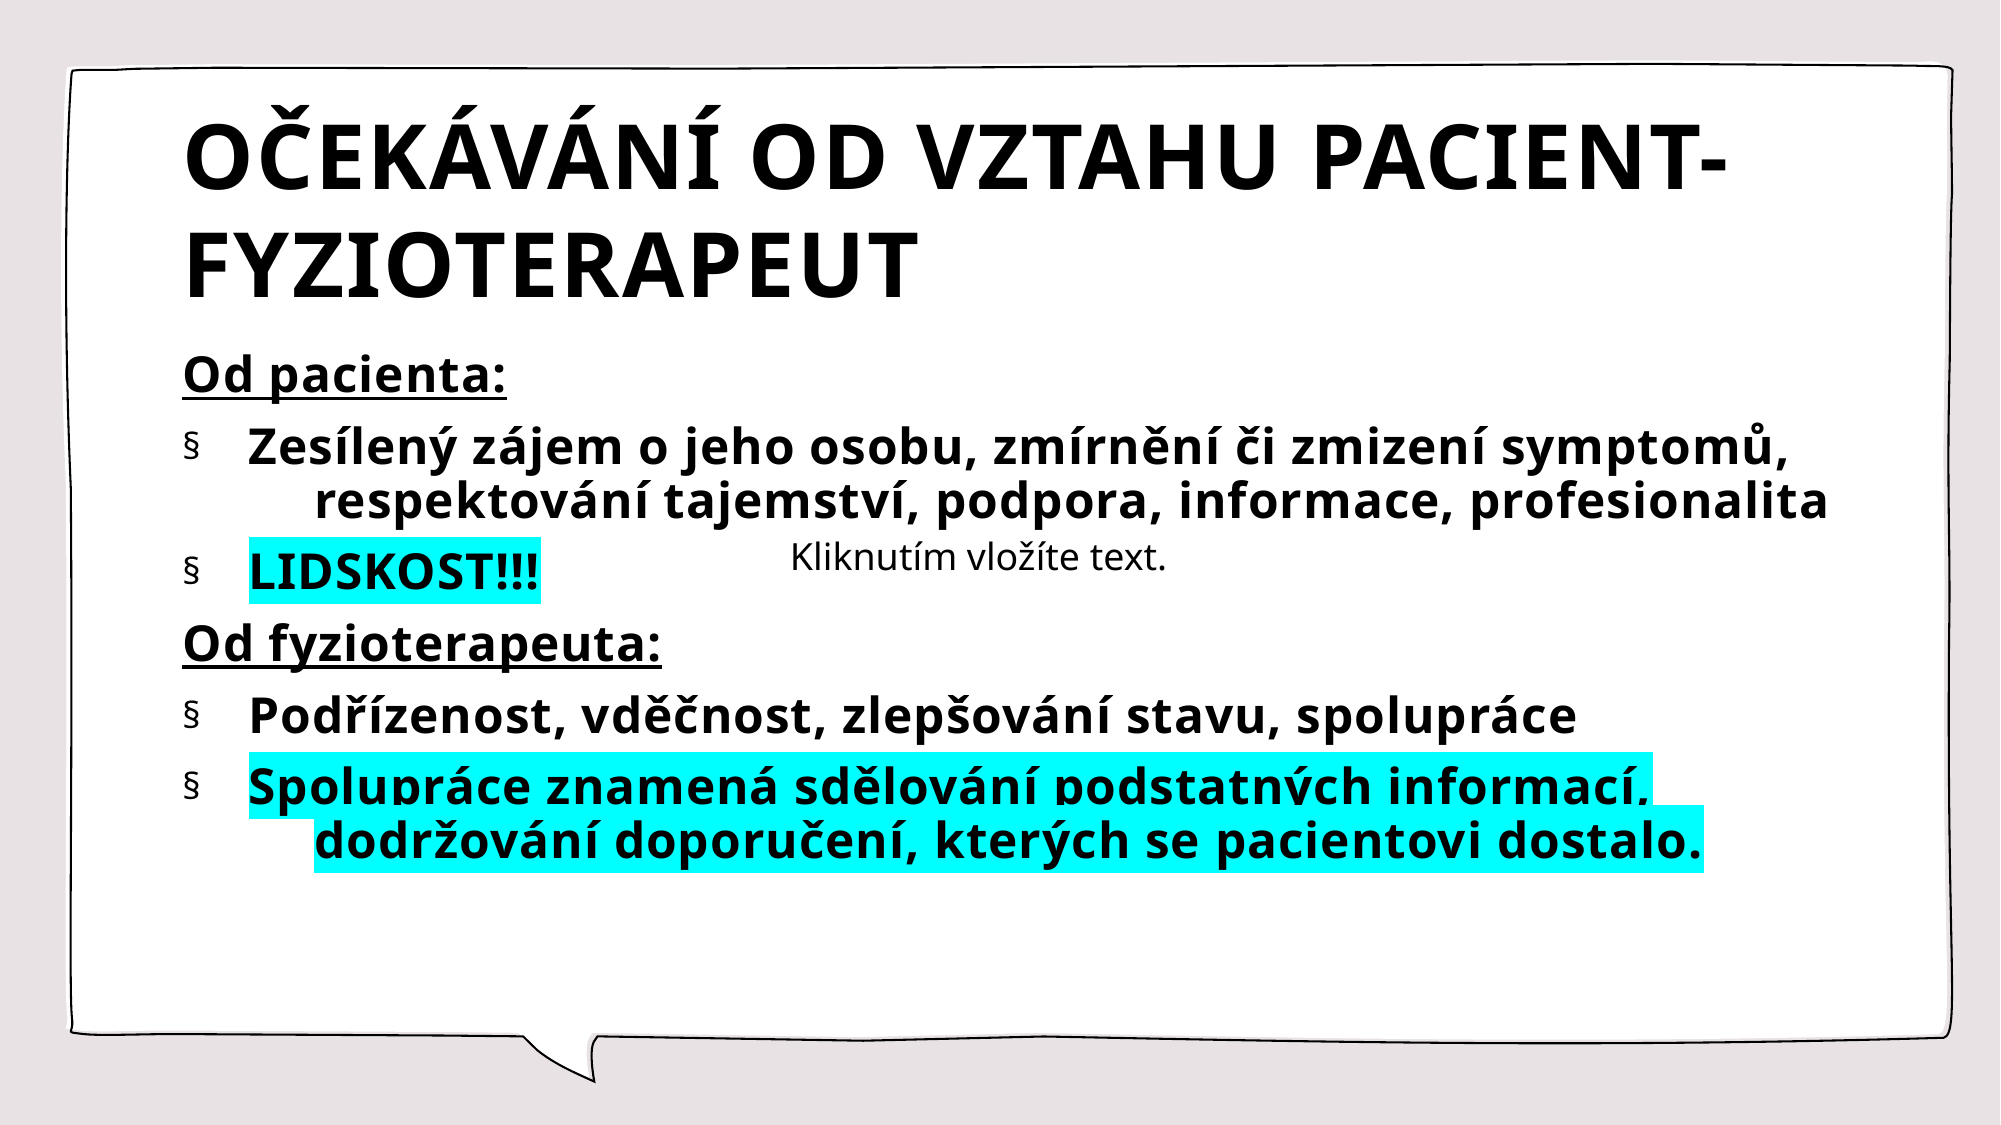

# OČEKÁVÁNÍ OD VZTAHU PACIENT-FYZIOTERAPEUT
Od pacienta:
Zesílený zájem o jeho osobu, zmírnění či zmizení symptomů, respektování tajemství, podpora, informace, profesionalita
LIDSKOST!!!
Od fyzioterapeuta:
Podřízenost, vděčnost, zlepšování stavu, spolupráce
Spolupráce znamená sdělování podstatných informací, dodržování doporučení, kterých se pacientovi dostalo.
Kliknutím vložíte text.